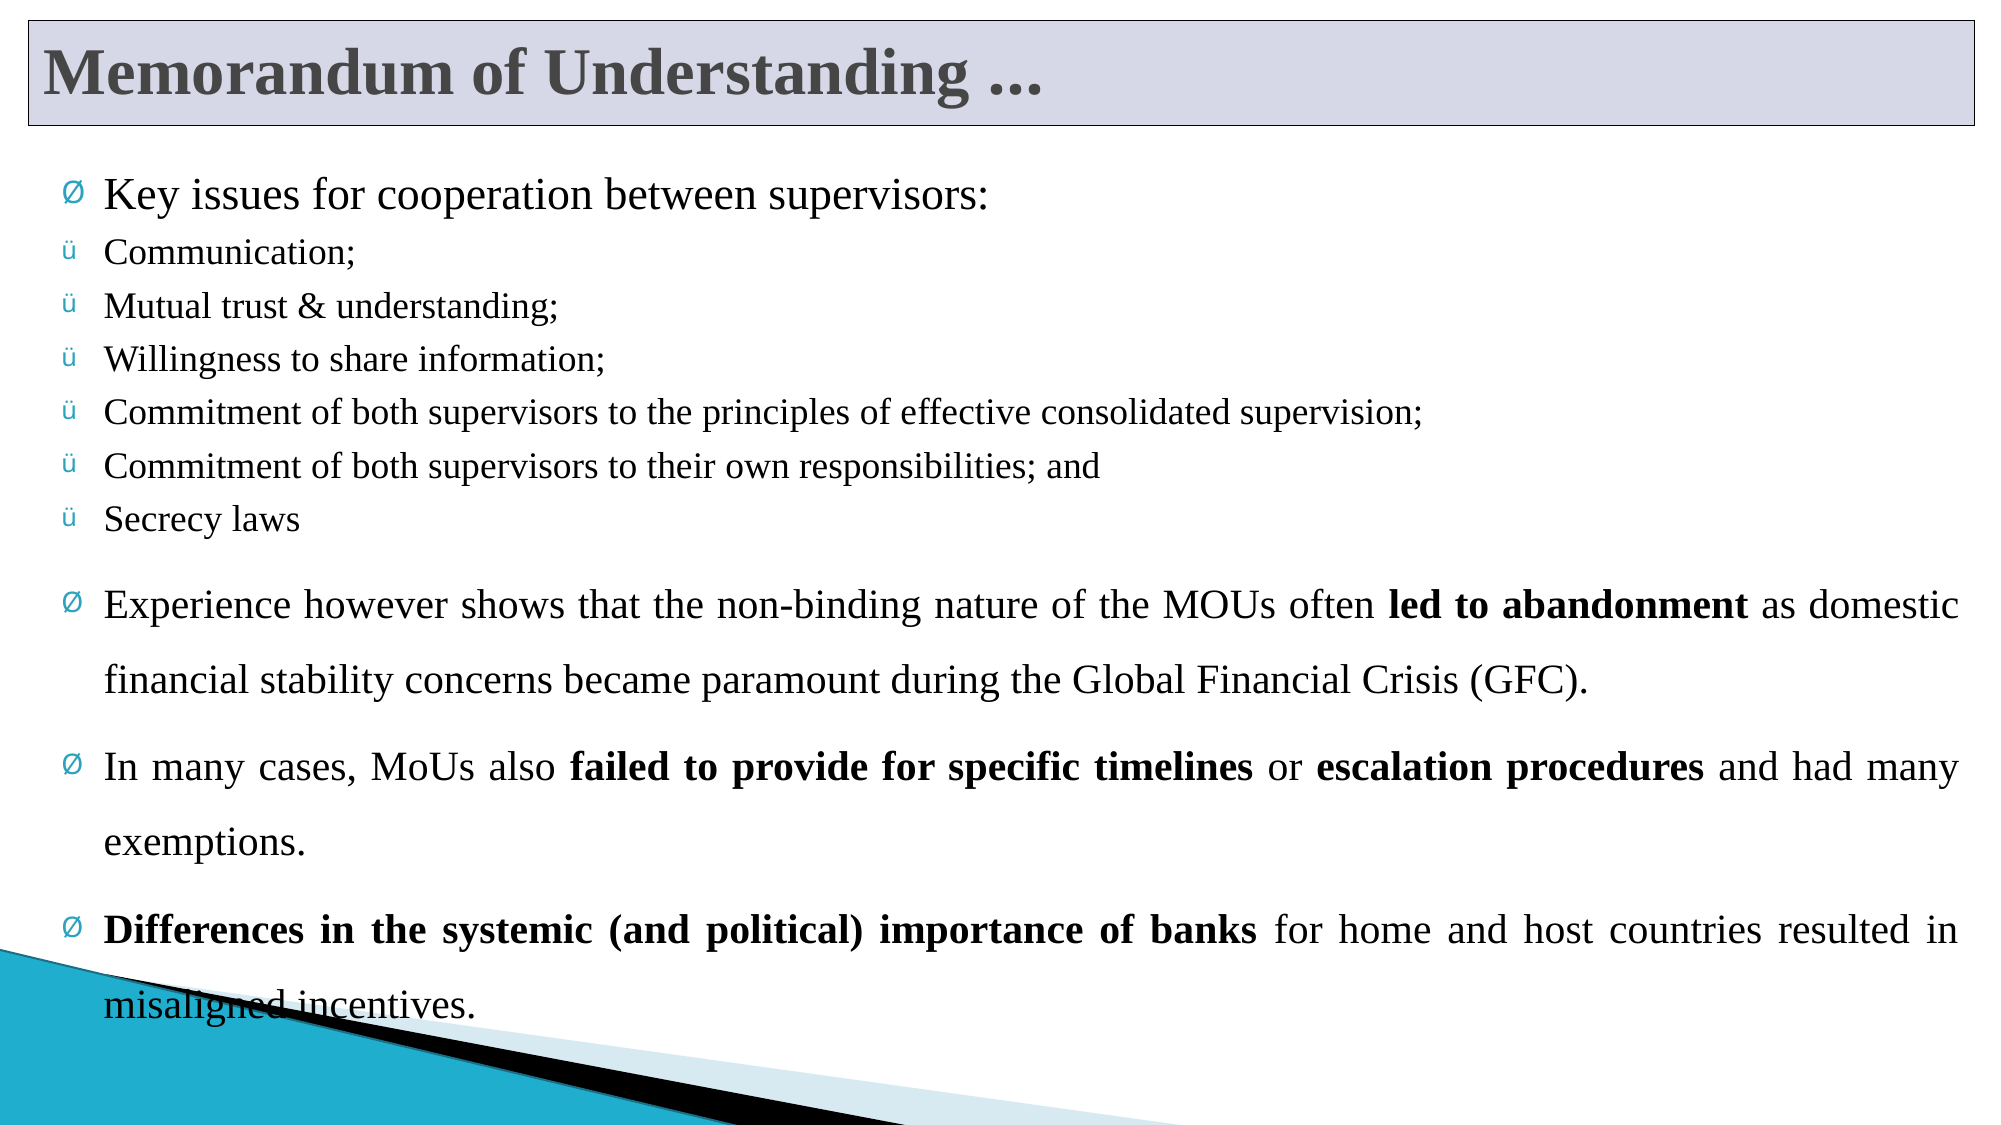

# Memorandum of Understanding …
Key issues for cooperation between supervisors:
Communication;
Mutual trust & understanding;
Willingness to share information;
Commitment of both supervisors to the principles of effective consolidated supervision;
Commitment of both supervisors to their own responsibilities; and
Secrecy laws
Experience however shows that the non-binding nature of the MOUs often led to abandonment as domestic financial stability concerns became paramount during the Global Financial Crisis (GFC).
In many cases, MoUs also failed to provide for specific timelines or escalation procedures and had many exemptions.
Differences in the systemic (and political) importance of banks for home and host countries resulted in misaligned incentives.